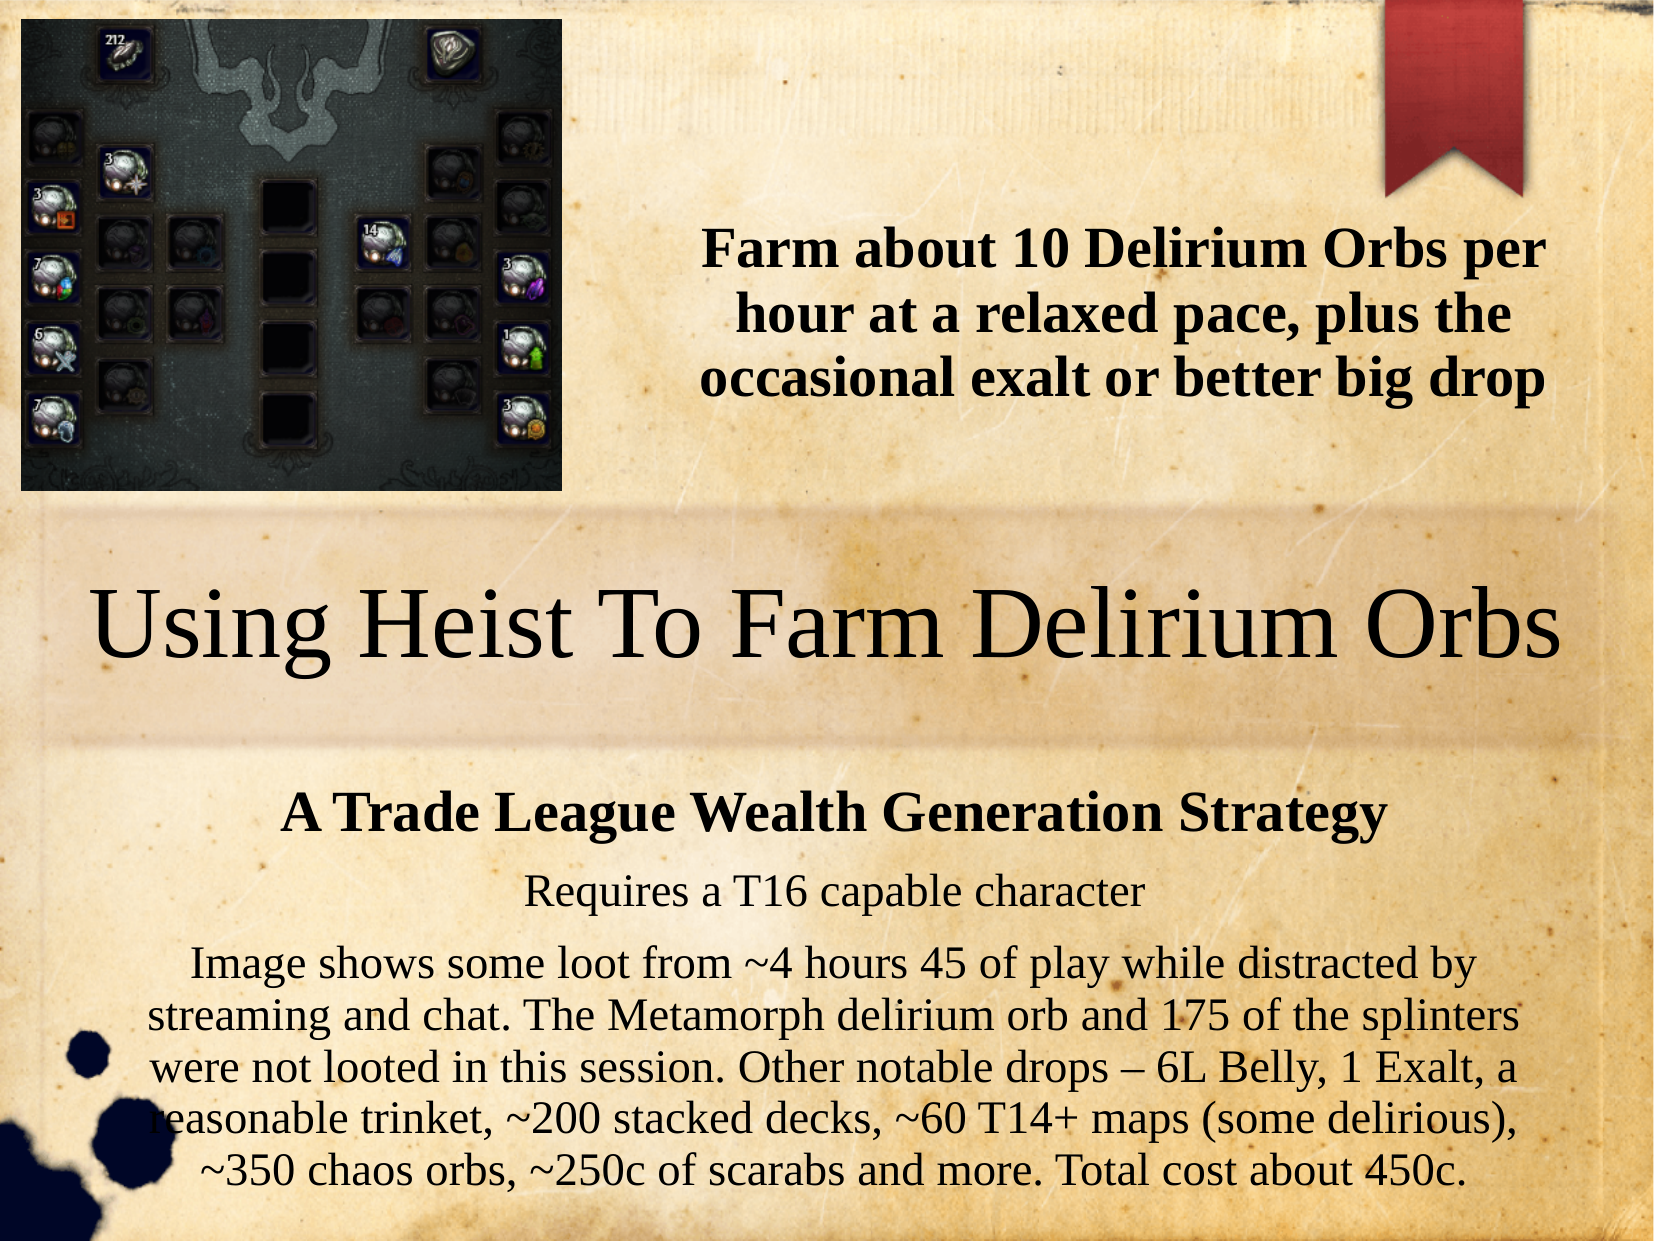

Farm about 10 Delirium Orbs per hour at a relaxed pace, plus the occasional exalt or better big drop
# Using Heist To Farm Delirium Orbs
A Trade League Wealth Generation Strategy
Requires a T16 capable character
Image shows some loot from ~4 hours 45 of play while distracted by streaming and chat. The Metamorph delirium orb and 175 of the splinters were not looted in this session. Other notable drops – 6L Belly, 1 Exalt, a reasonable trinket, ~200 stacked decks, ~60 T14+ maps (some delirious), ~350 chaos orbs, ~250c of scarabs and more. Total cost about 450c.